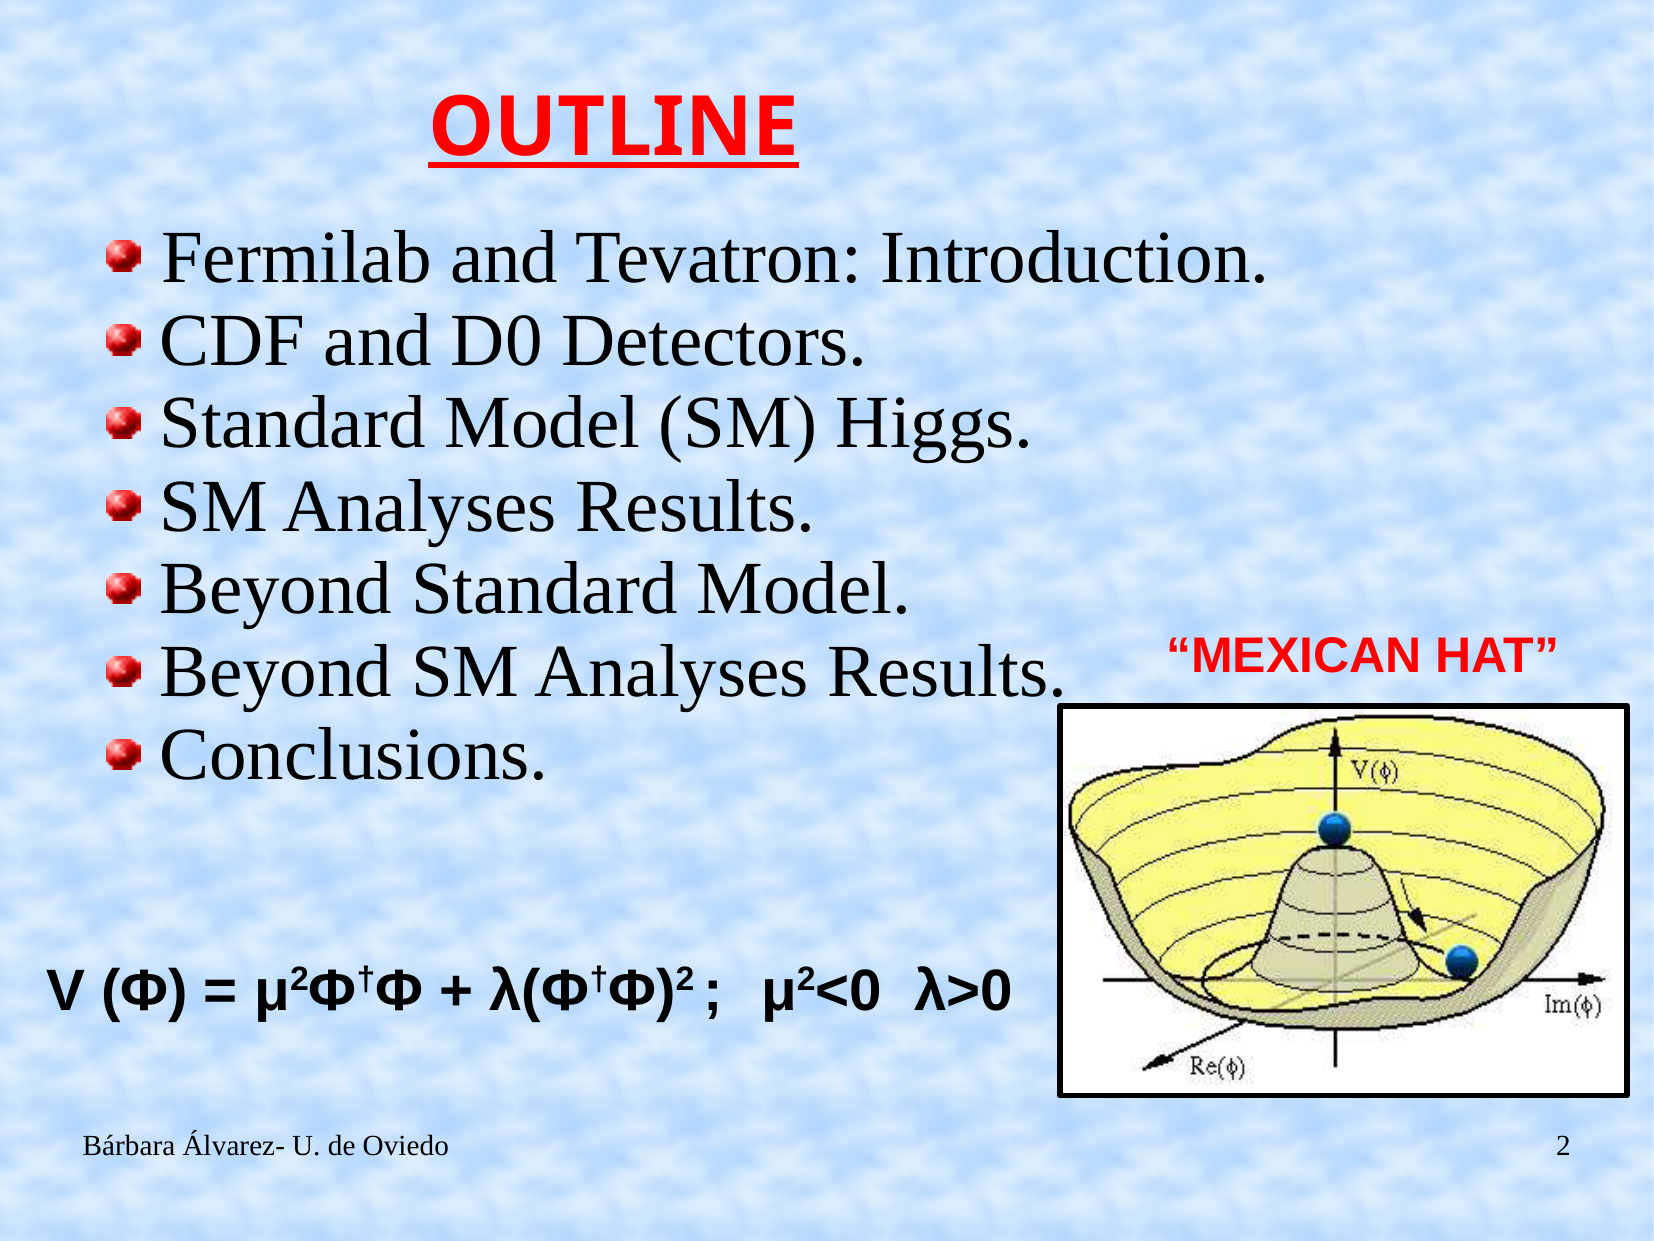

OUTLINE
 Fermilab and Tevatron: Introduction.
 CDF and D0 Detectors.
 Standard Model (SM) Higgs.
 SM Analyses Results.
 Beyond Standard Model.
 Beyond SM Analyses Results.
 Conclusions.
“MEXICAN HAT”
V (Φ) = μ2Φ†Φ + λ(Φ†Φ)2 ; μ2<0 λ>0
Bárbara Álvarez- U. de Oviedo
2